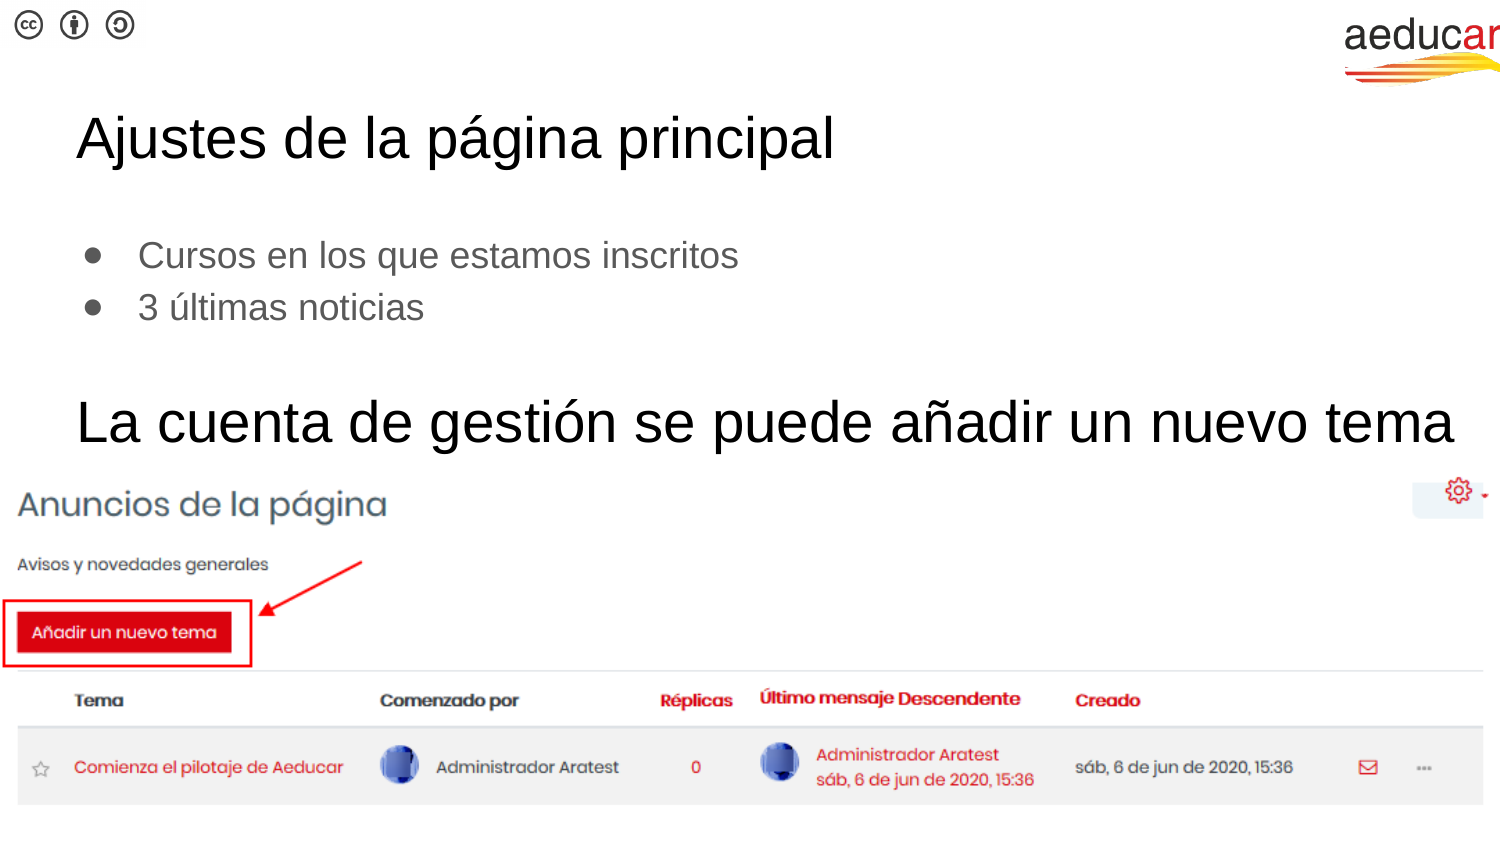

# Ajustes de la página principal
Cursos en los que estamos inscritos
3 últimas noticias
La cuenta de gestión se puede añadir un nuevo tema